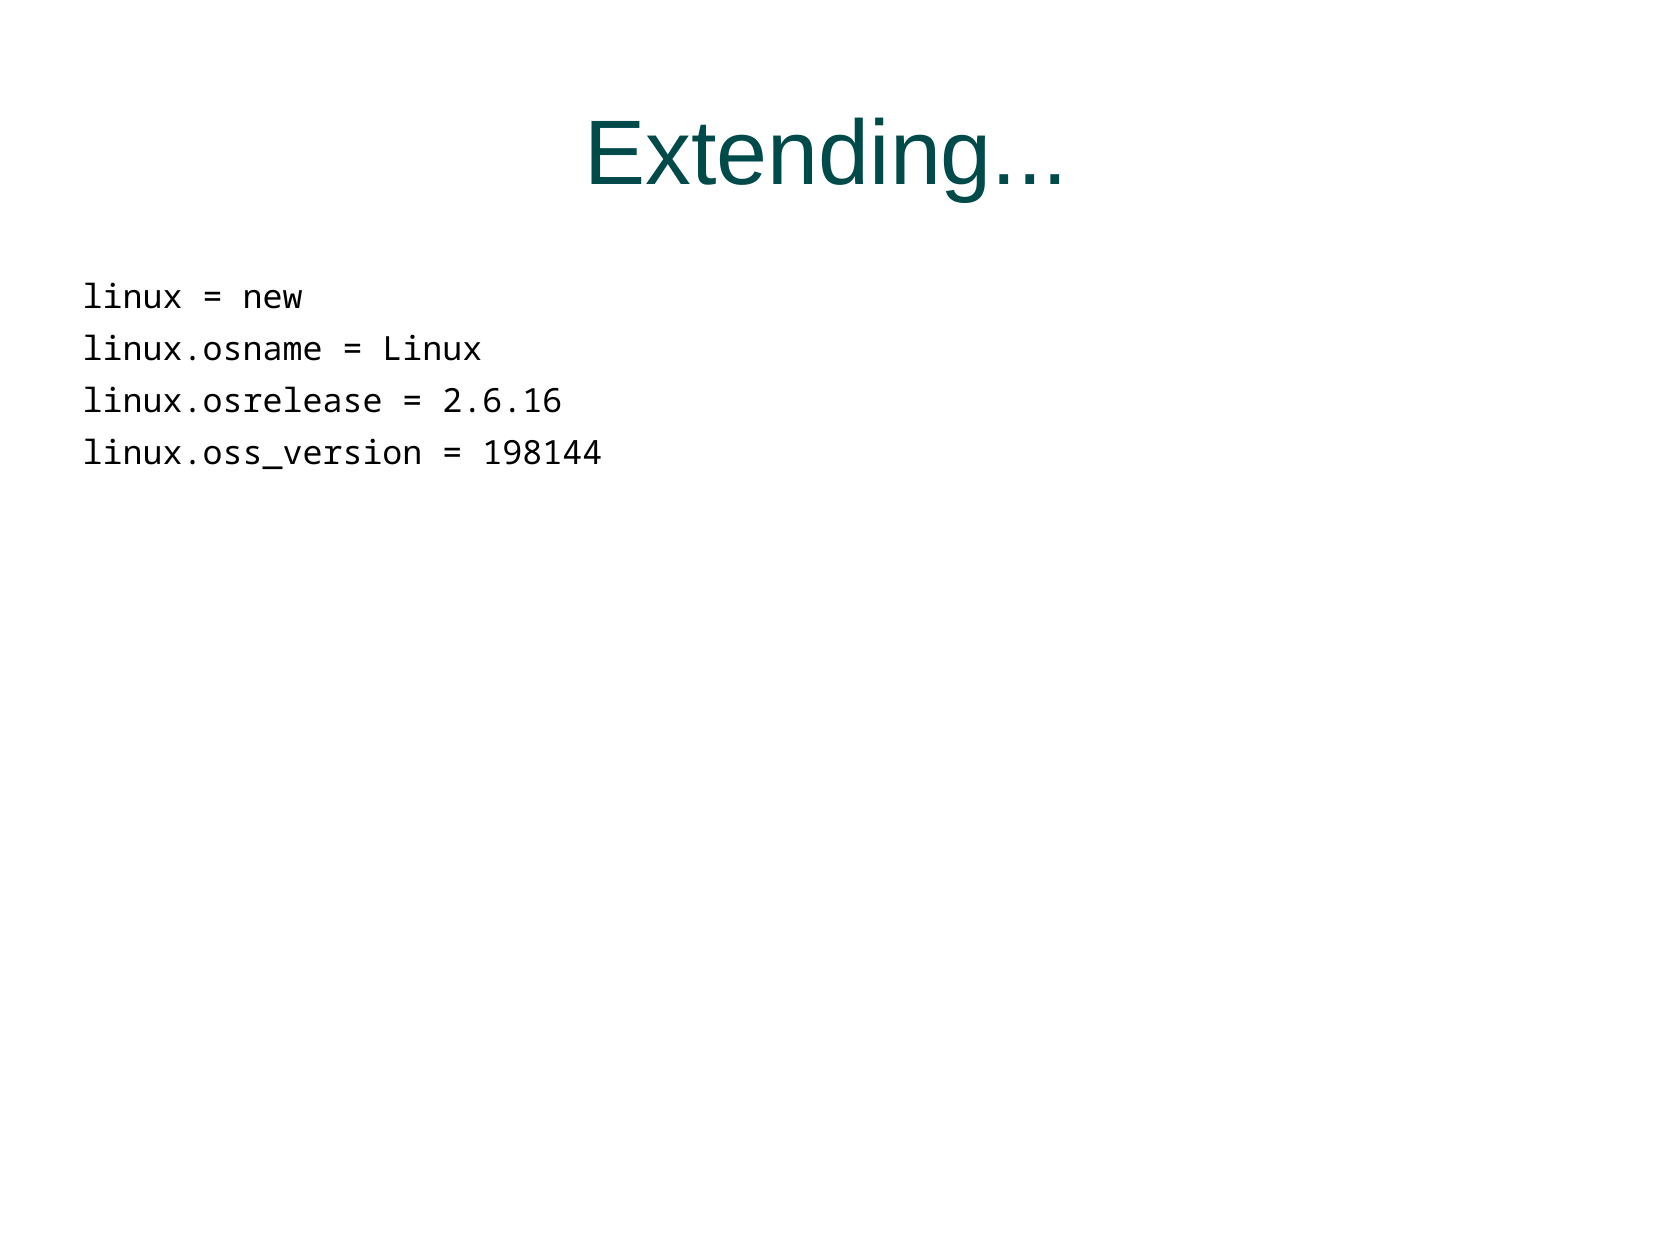

# Extending...
linux = new
linux.osname = Linux
linux.osrelease = 2.6.16
linux.oss_version = 198144